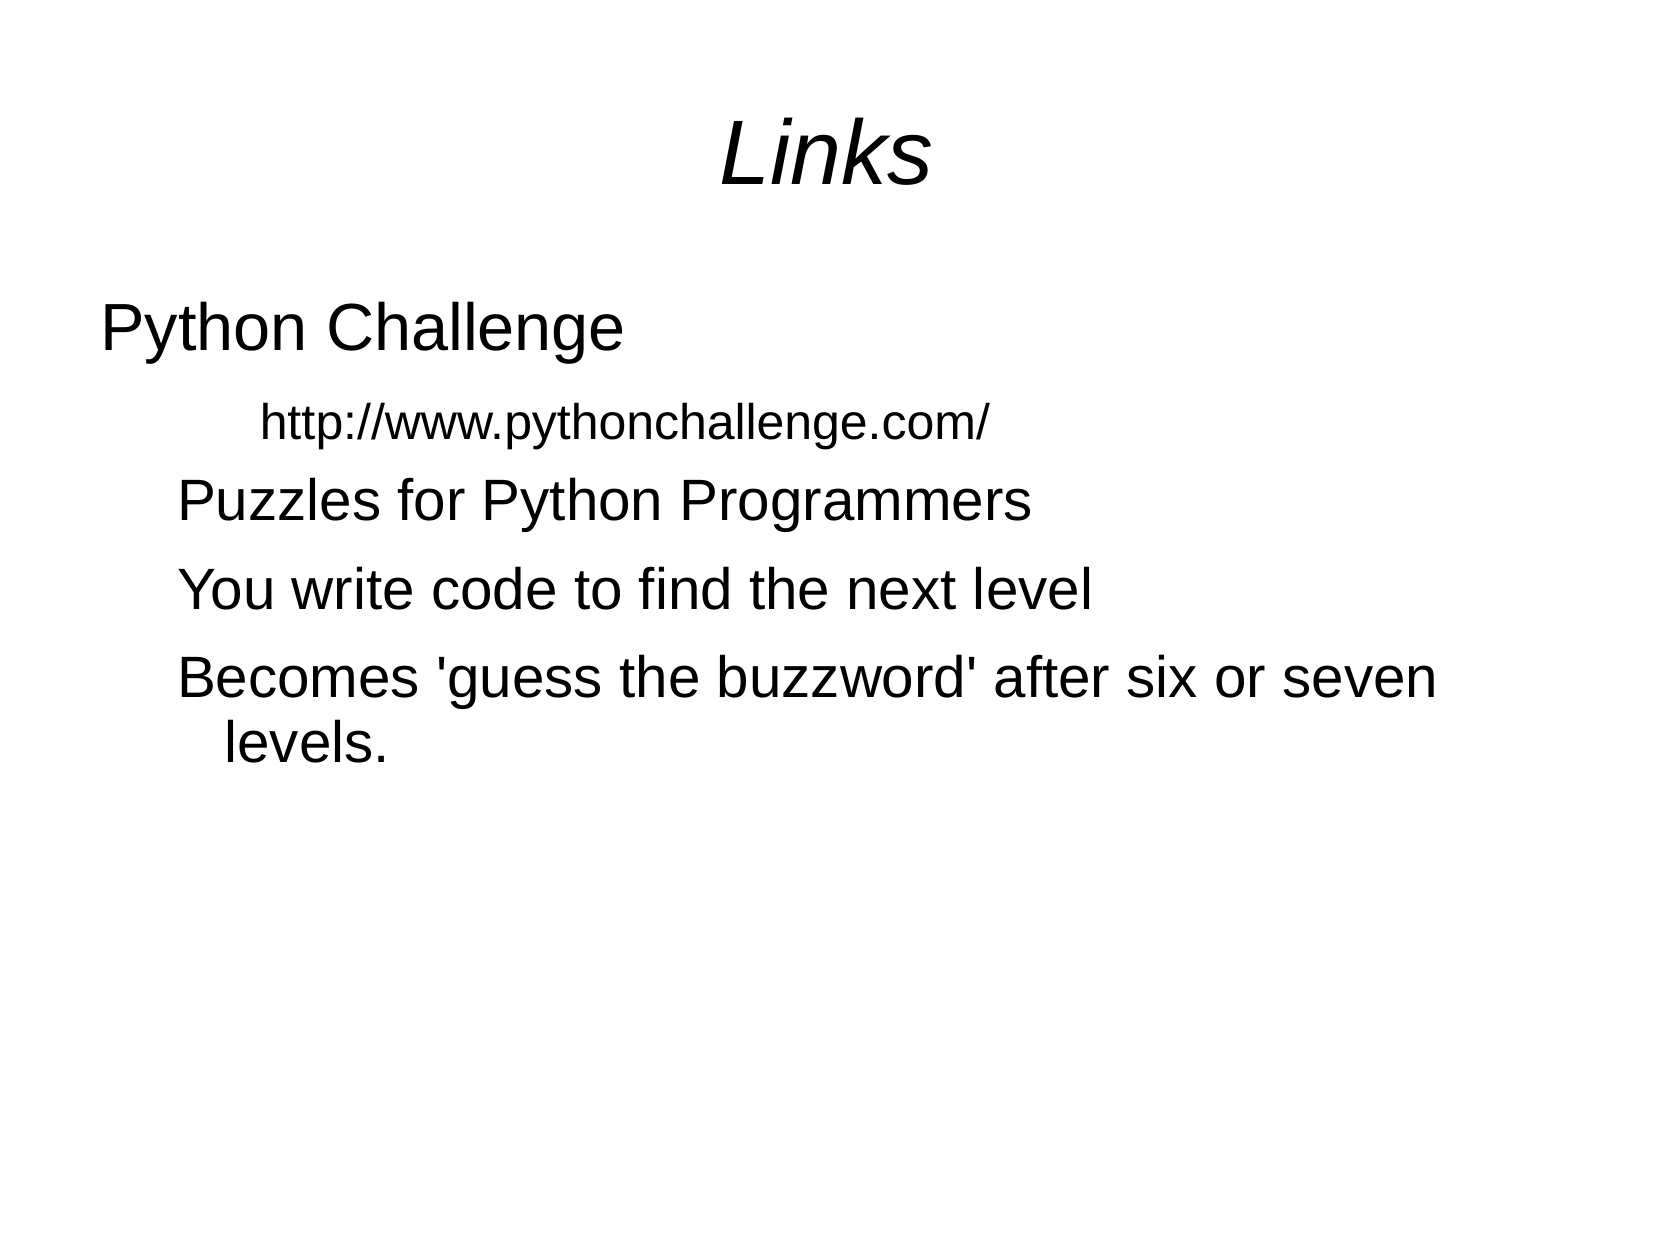

# Links
Python Challenge
http://www.pythonchallenge.com/
Puzzles for Python Programmers
You write code to find the next level
Becomes 'guess the buzzword' after six or seven levels.